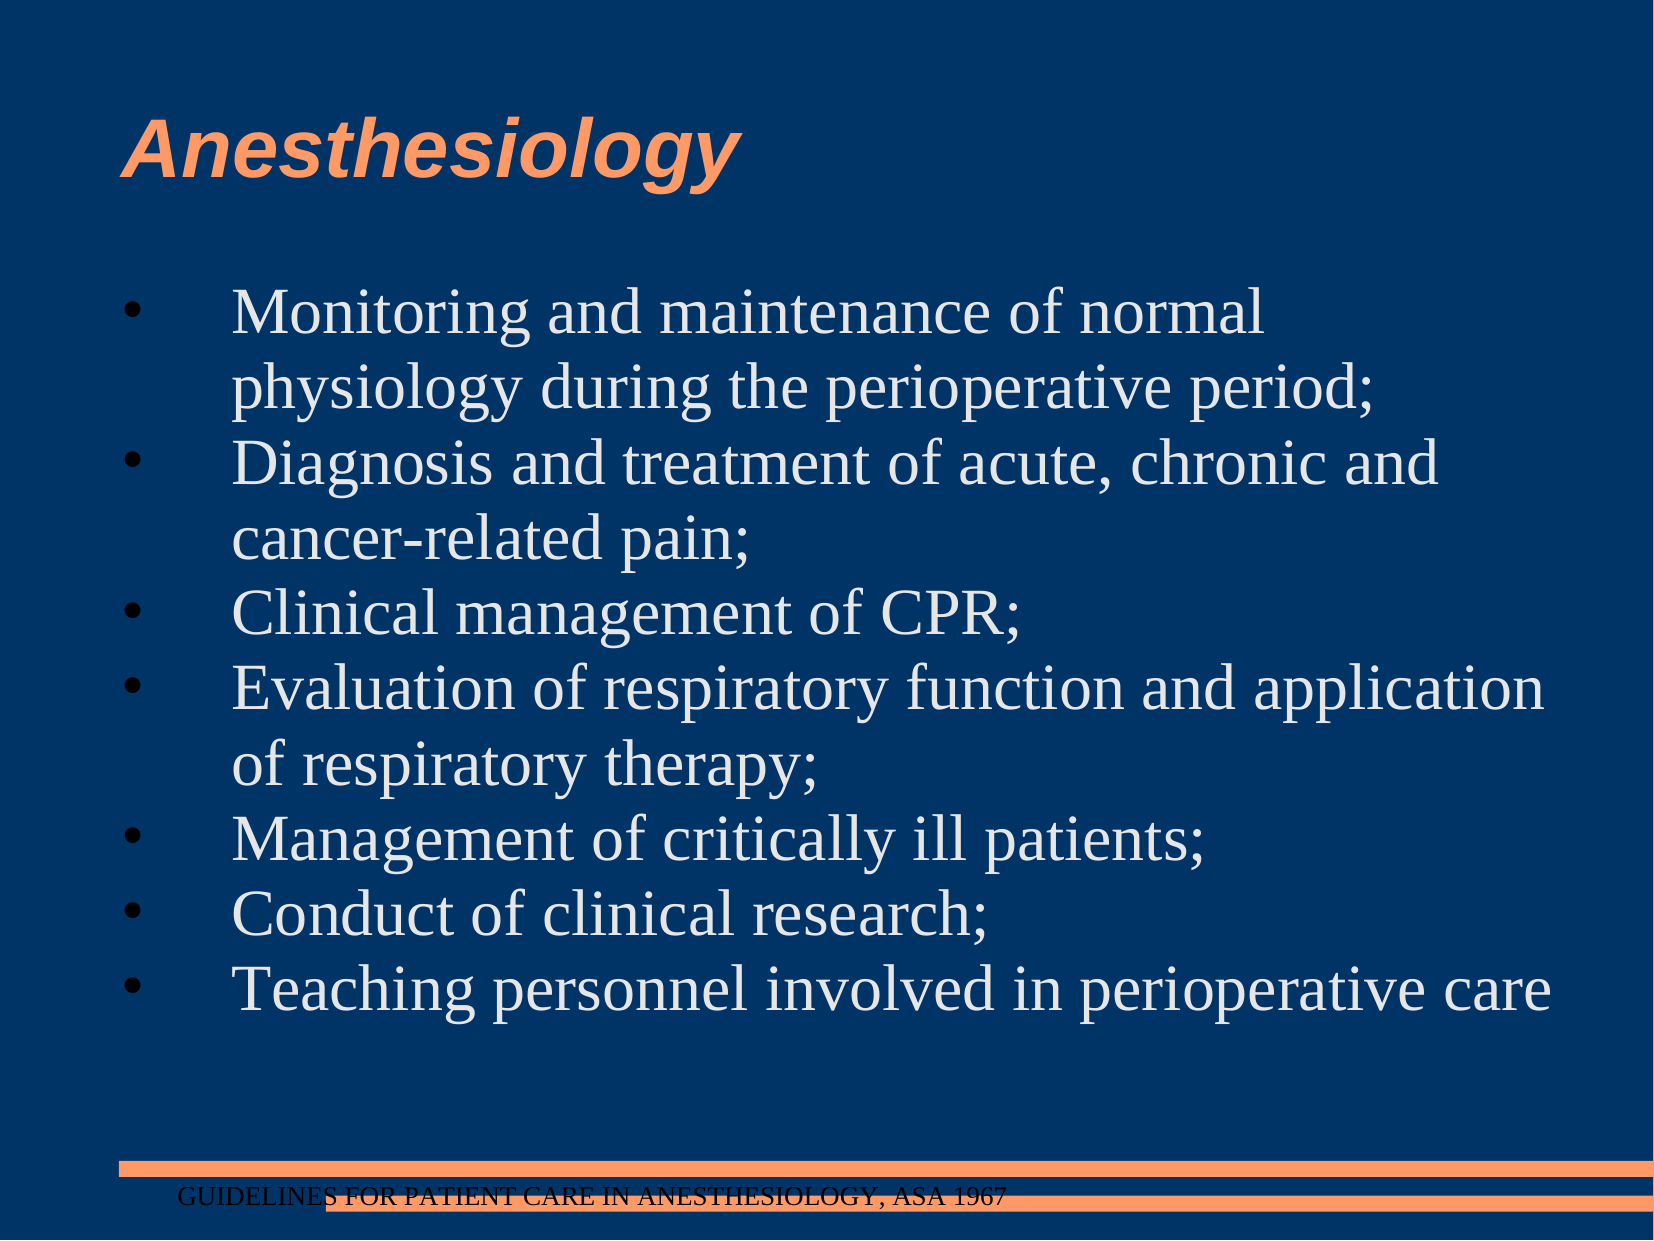

# Anesthesiology
Monitoring and maintenance of normal physiology during the perioperative period;
Diagnosis and treatment of acute, chronic and cancer-related pain;
Clinical management of CPR;
Evaluation of respiratory function and application of respiratory therapy;
Management of critically ill patients;
Conduct of clinical research;
Teaching personnel involved in perioperative care
GUIDELINES FOR PATIENT CARE IN ANESTHESIOLOGY, ASA 1967